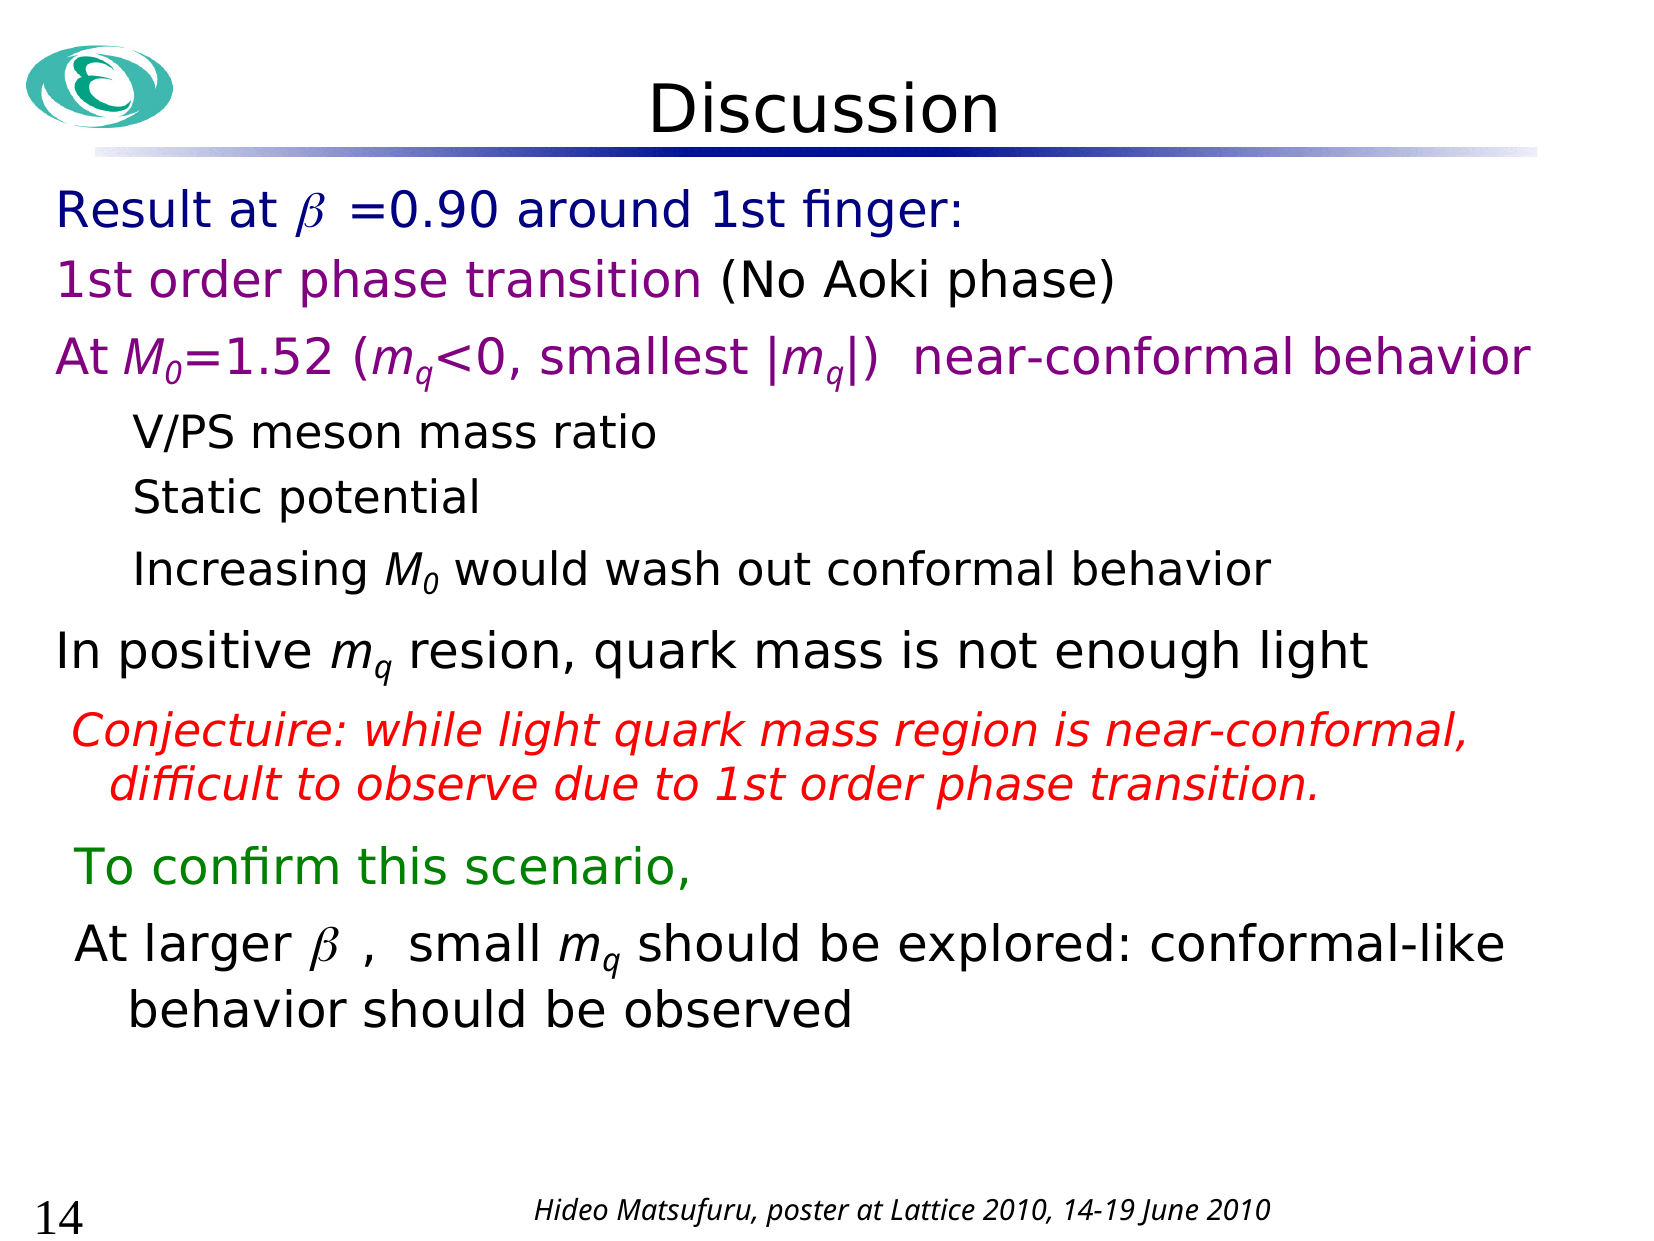

# Discussion
Result at  =0.90 around 1st finger:
1st order phase transition (No Aoki phase)
At M0=1.52 (mq<0, smallest |mq|) near-conformal behavior
V/PS meson mass ratio
Static potential
Increasing M0 would wash out conformal behavior
In positive mq resion, quark mass is not enough light
 Conjectuire: while light quark mass region is near-conformal, difficult to observe due to 1st order phase transition.
To confirm this scenario,
At larger  , small mq should be explored: conformal-like behavior should be observed